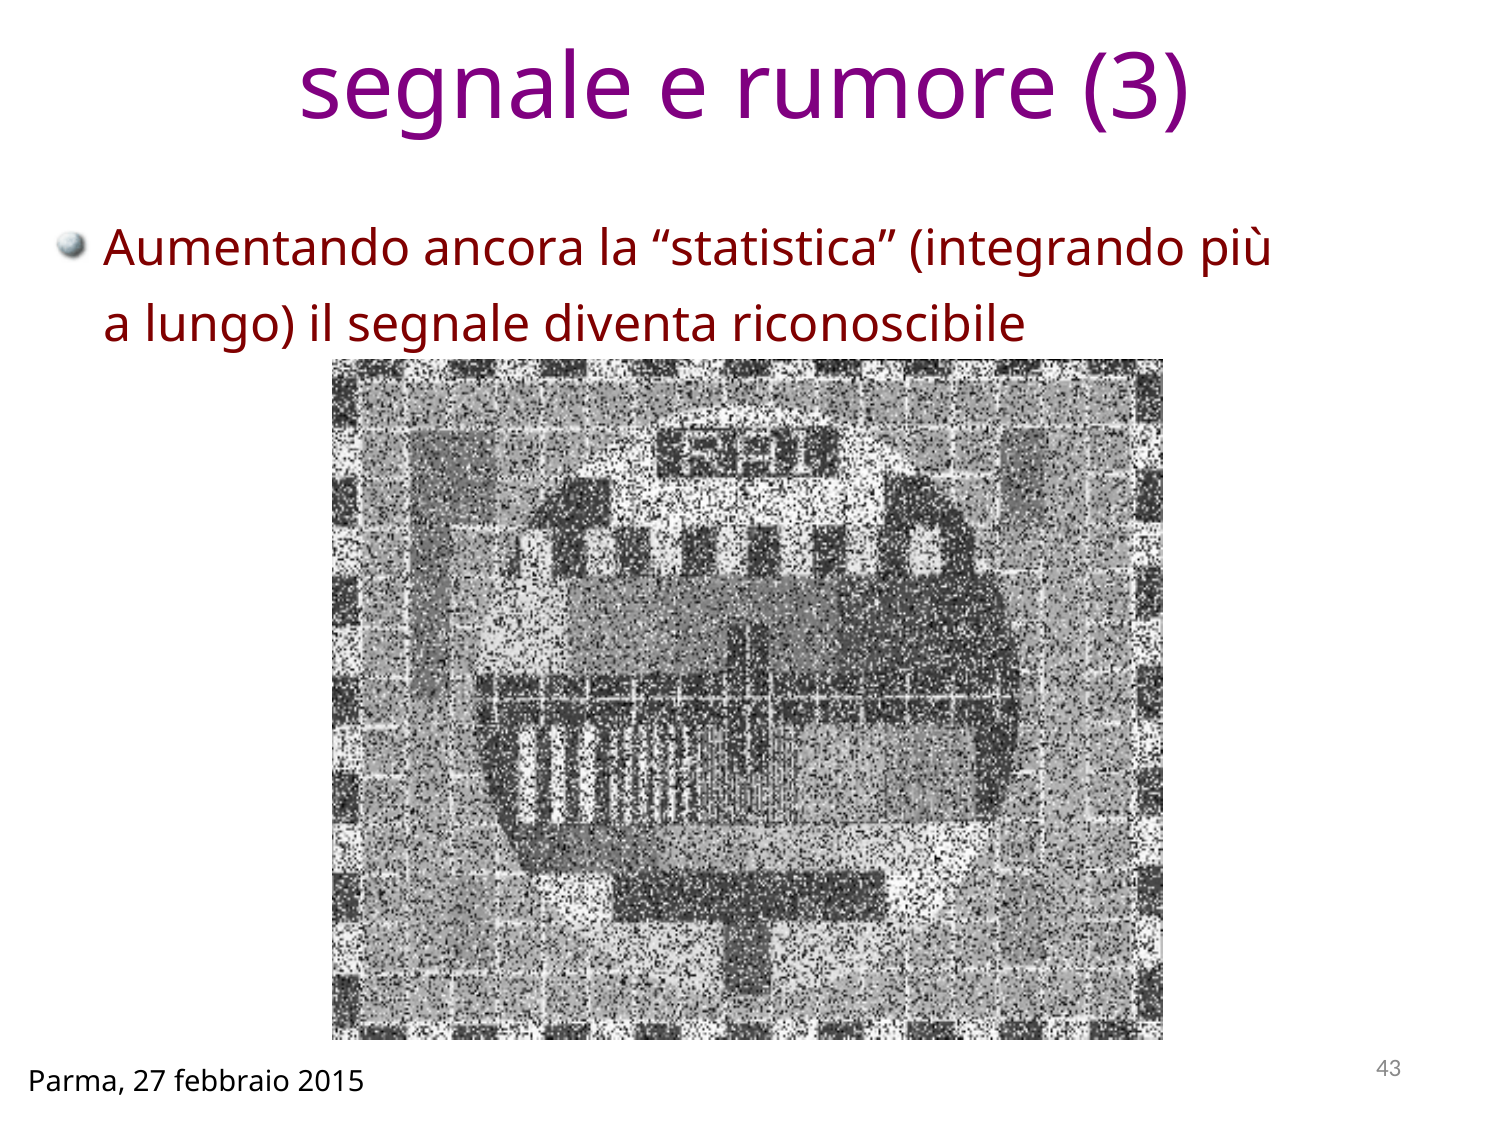

segnale e rumore (3)
# Aumentando ancora la “statistica” (integrando più a lungo) il segnale diventa riconoscibile
43